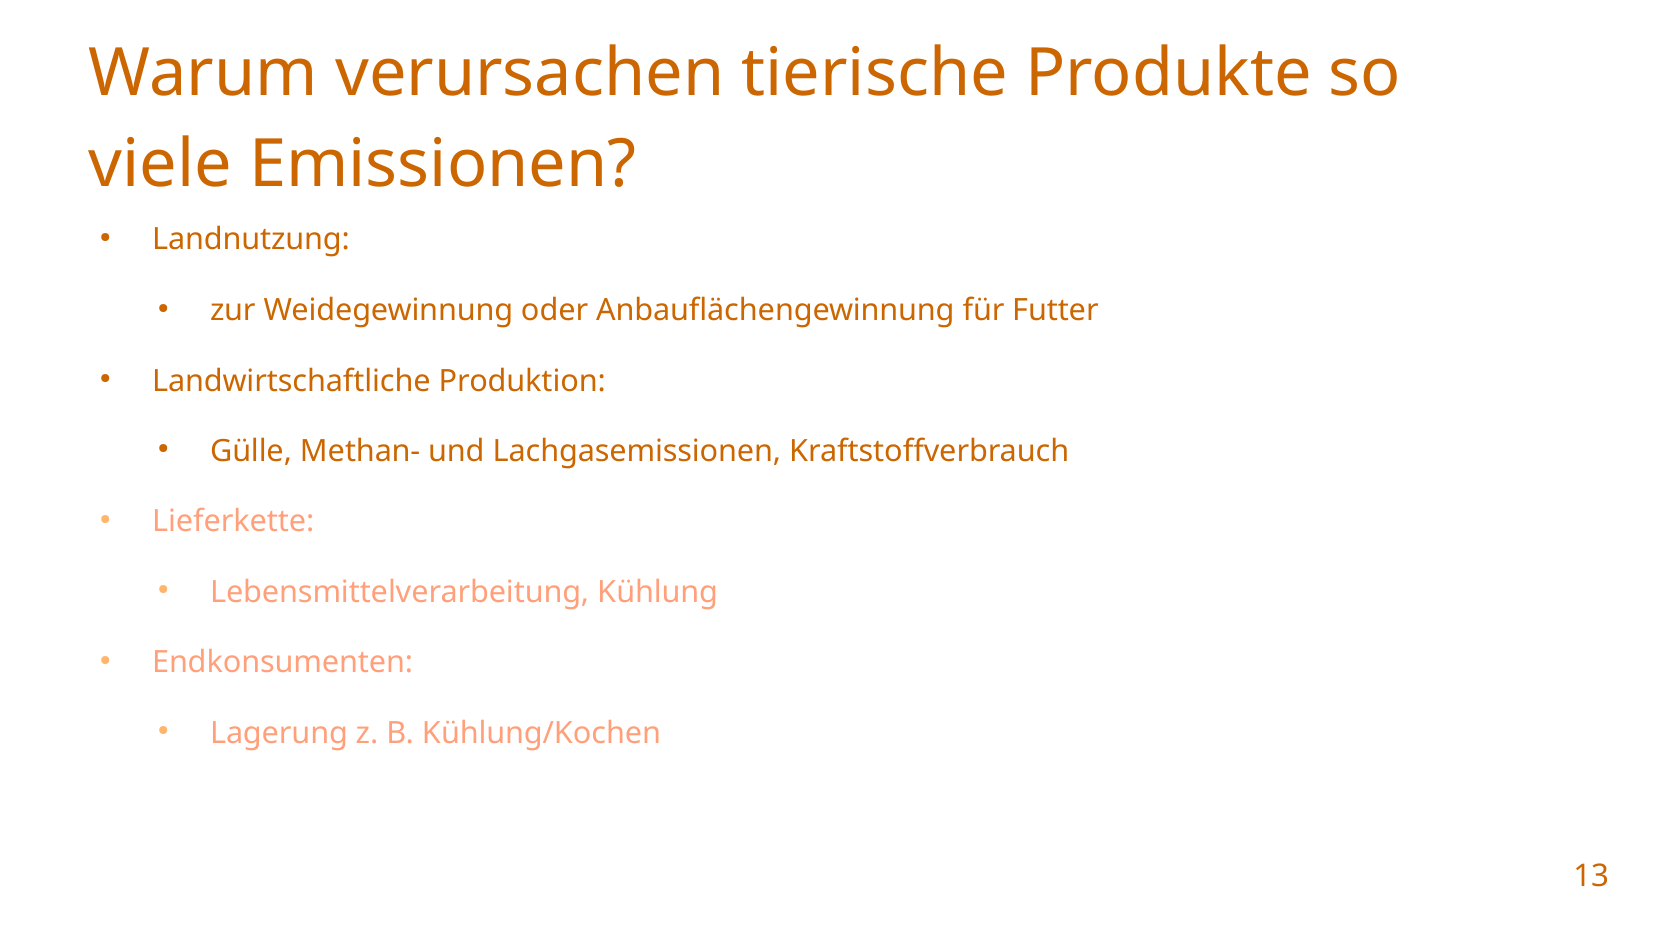

# Warum verursachen tierische Produkte so viele Emissionen?
Landnutzung:
zur Weidegewinnung oder Anbauflächengewinnung für Futter
Landwirtschaftliche Produktion:
Gülle, Methan- und Lachgasemissionen, Kraftstoffverbrauch
Lieferkette:
Lebensmittelverarbeitung, Kühlung
Endkonsumenten:
Lagerung z. B. Kühlung/Kochen